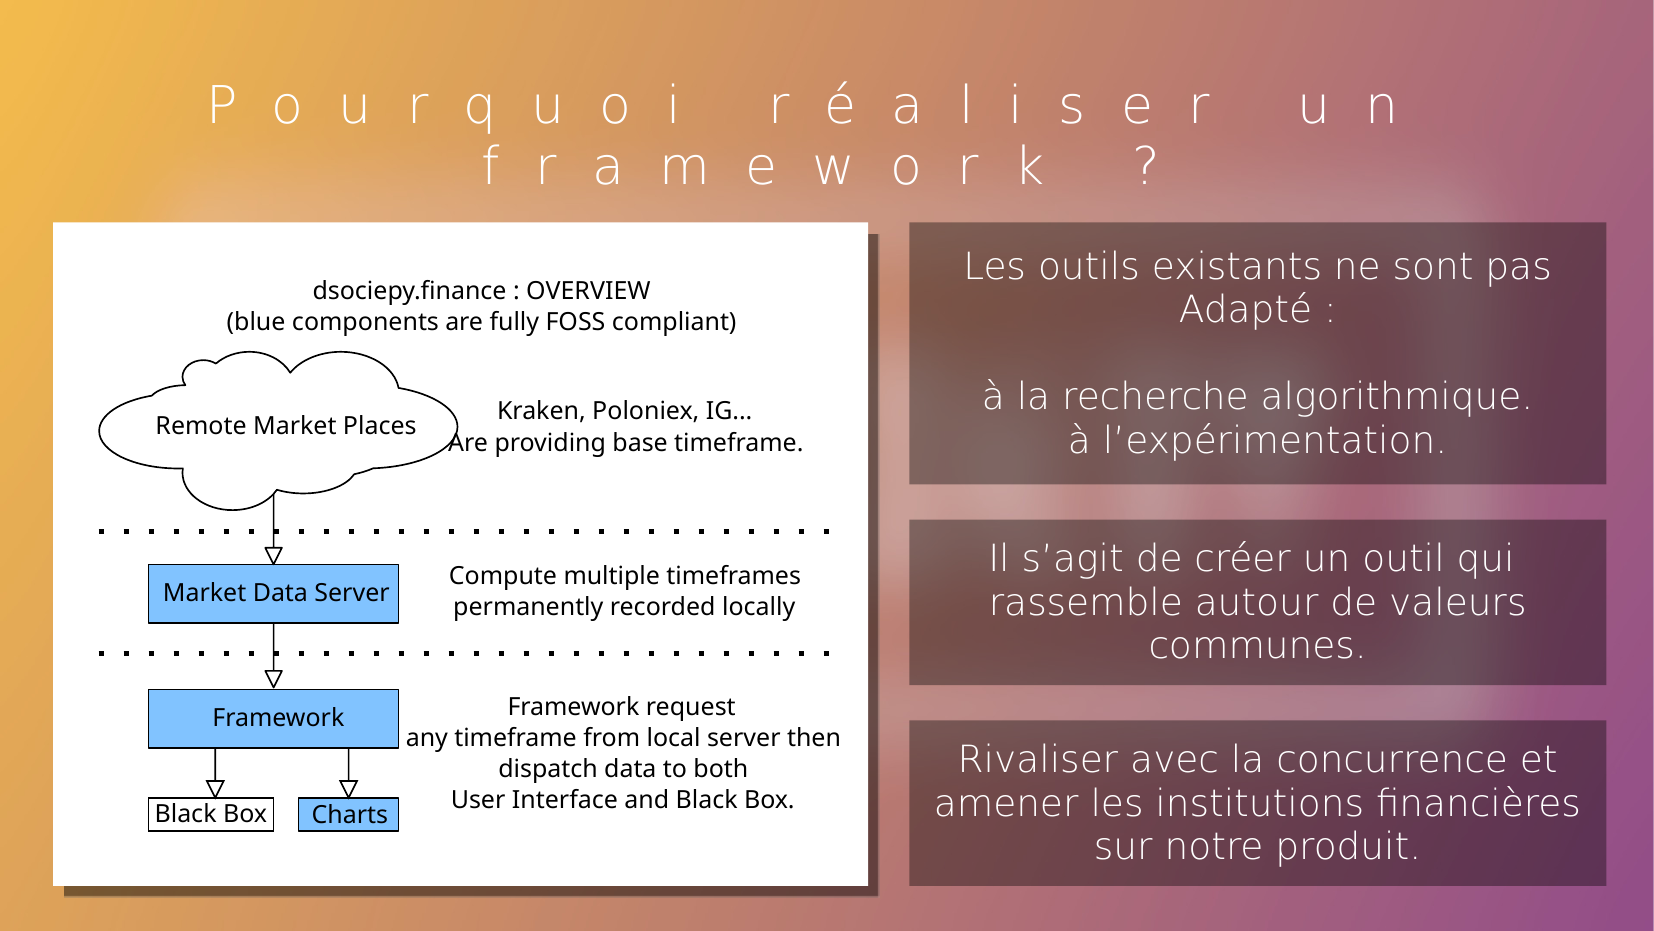

# Pourquoi réaliser un framework ?
Les outils existants ne sont pas
Adapté :
à la recherche algorithmique.
à l’expérimentation.
Il s’agit de créer un outil qui
rassemble autour de valeurs
communes.
Rivaliser avec la concurrence et
amener les institutions financières
sur notre produit.